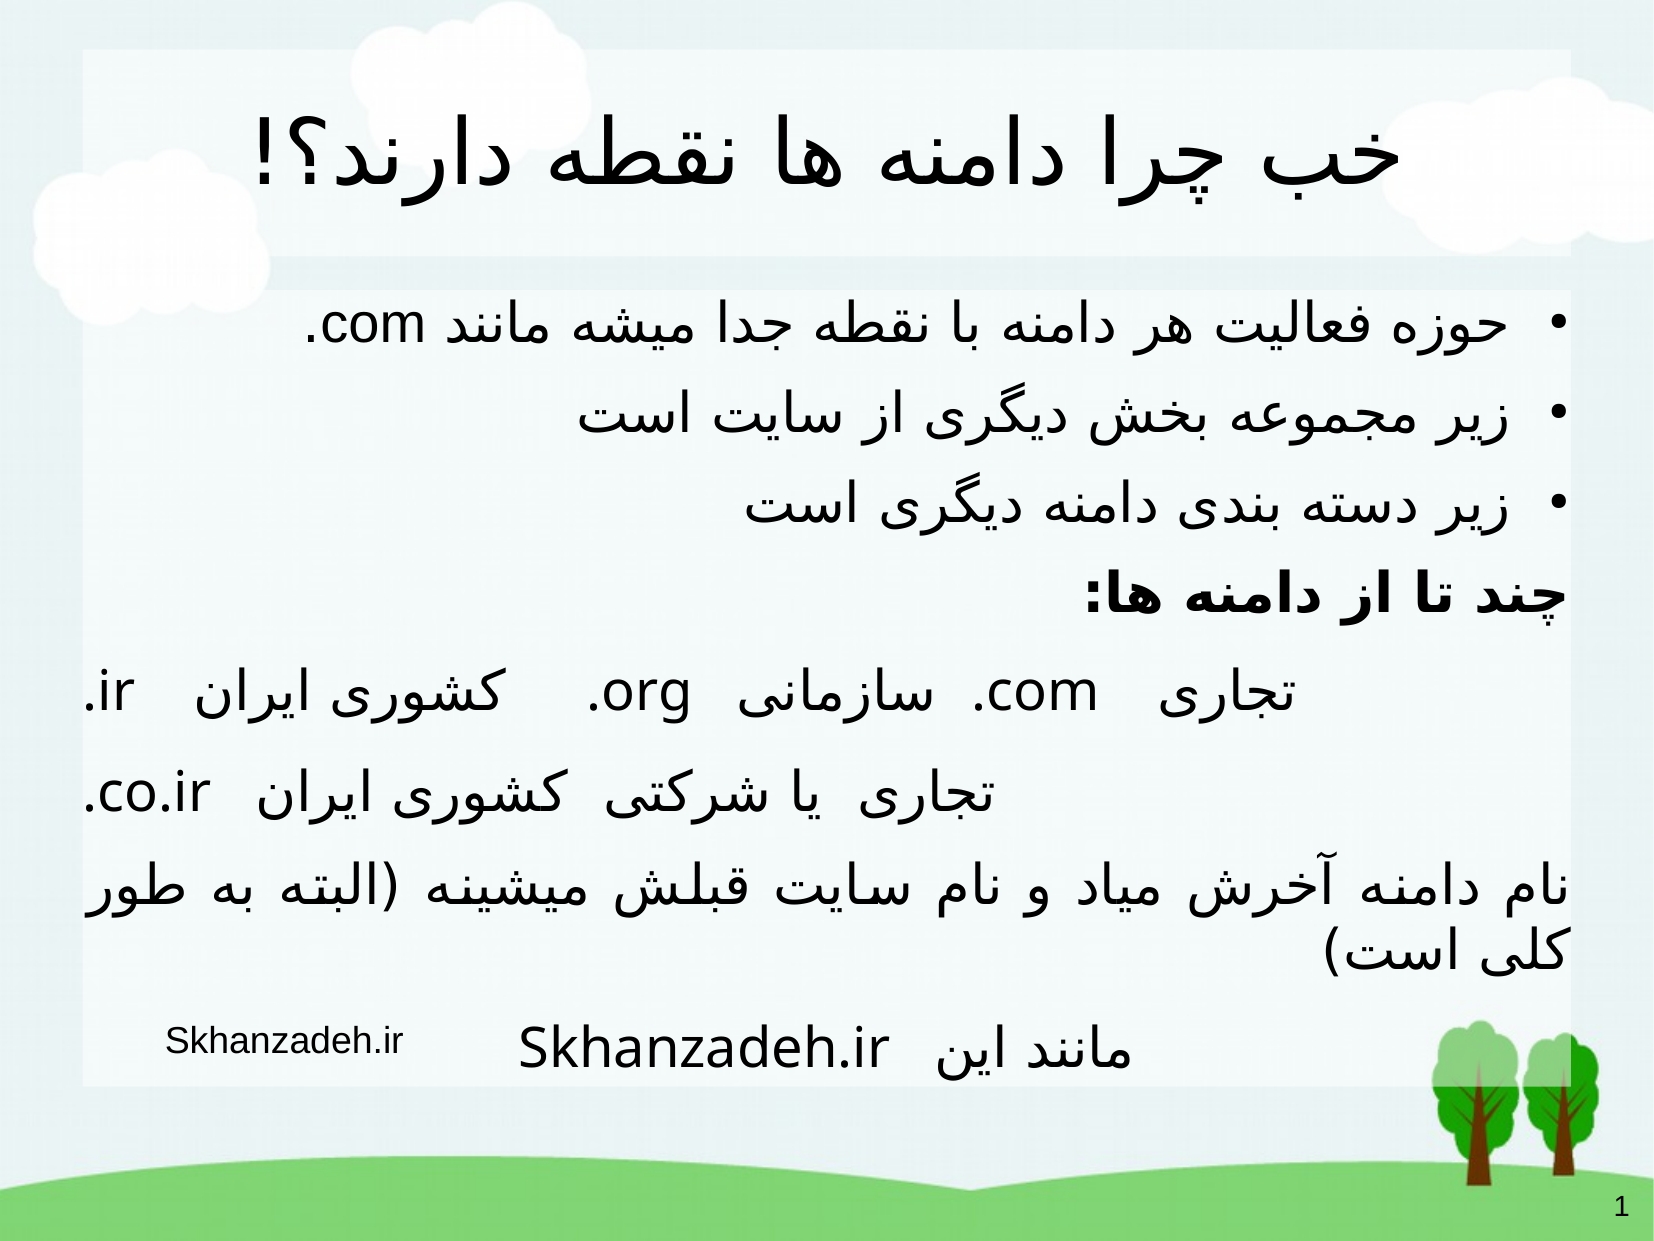

# خب چرا دامنه ها نقطه دارند؟!
حوزه فعالیت هر دامنه با نقطه جدا میشه مانند com.
زیر مجموعه بخش دیگری از سایت است
زیر دسته بندی دامنه دیگری است
چند تا از دامنه ها:
.ir کشوری ایران 	.org سازمانی .com تجاری
.co.ir تجاری یا شرکتی کشوری ایران
نام دامنه آخرش میاد و نام سایت قبلش میشینه (البته به طور کلی است)
Skhanzadeh.ir مانند این
Skhanzadeh.ir
1